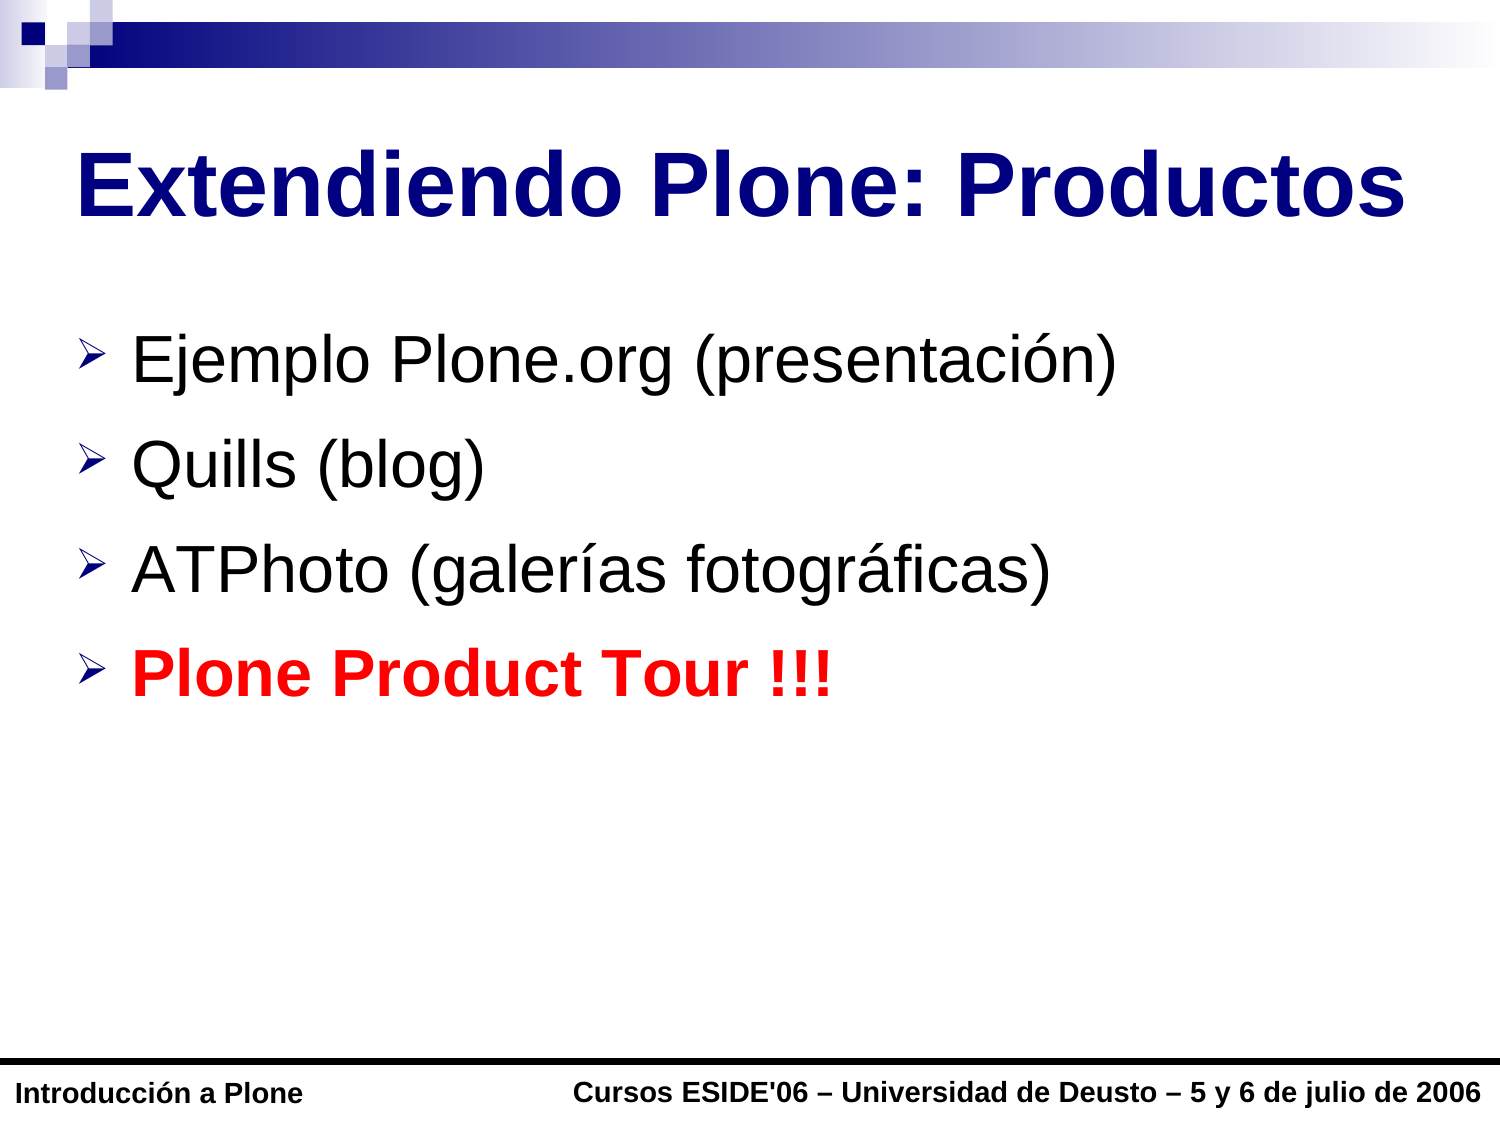

# Extendiendo Plone: Productos
Ejemplo Plone.org (presentación)
Quills (blog)
ATPhoto (galerías fotográficas)
Plone Product Tour !!!